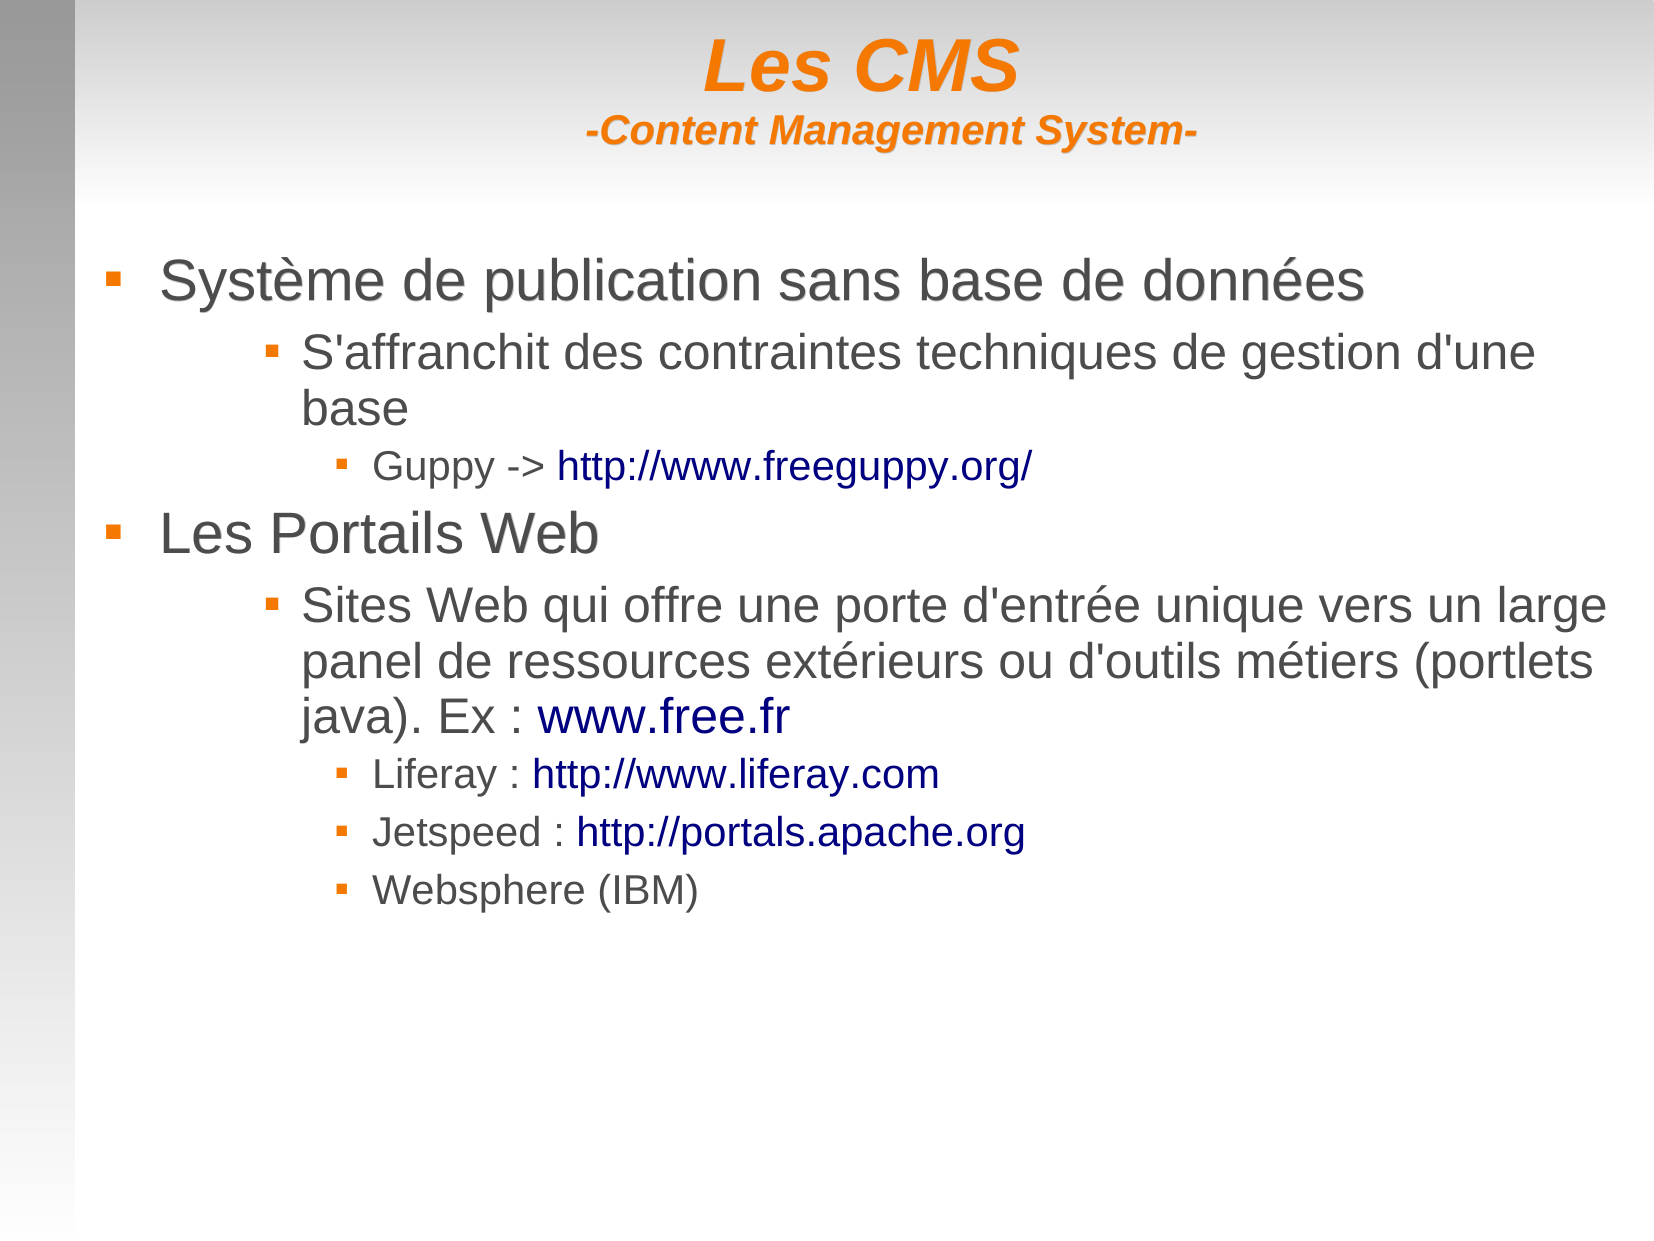

# Les CMS -Content Management System-
Système de publication sans base de données
S'affranchit des contraintes techniques de gestion d'une base
Guppy -> http://www.freeguppy.org/
Les Portails Web
Sites Web qui offre une porte d'entrée unique vers un large panel de ressources extérieurs ou d'outils métiers (portlets java). Ex : www.free.fr
Liferay : http://www.liferay.com
Jetspeed : http://portals.apache.org
Websphere (IBM)